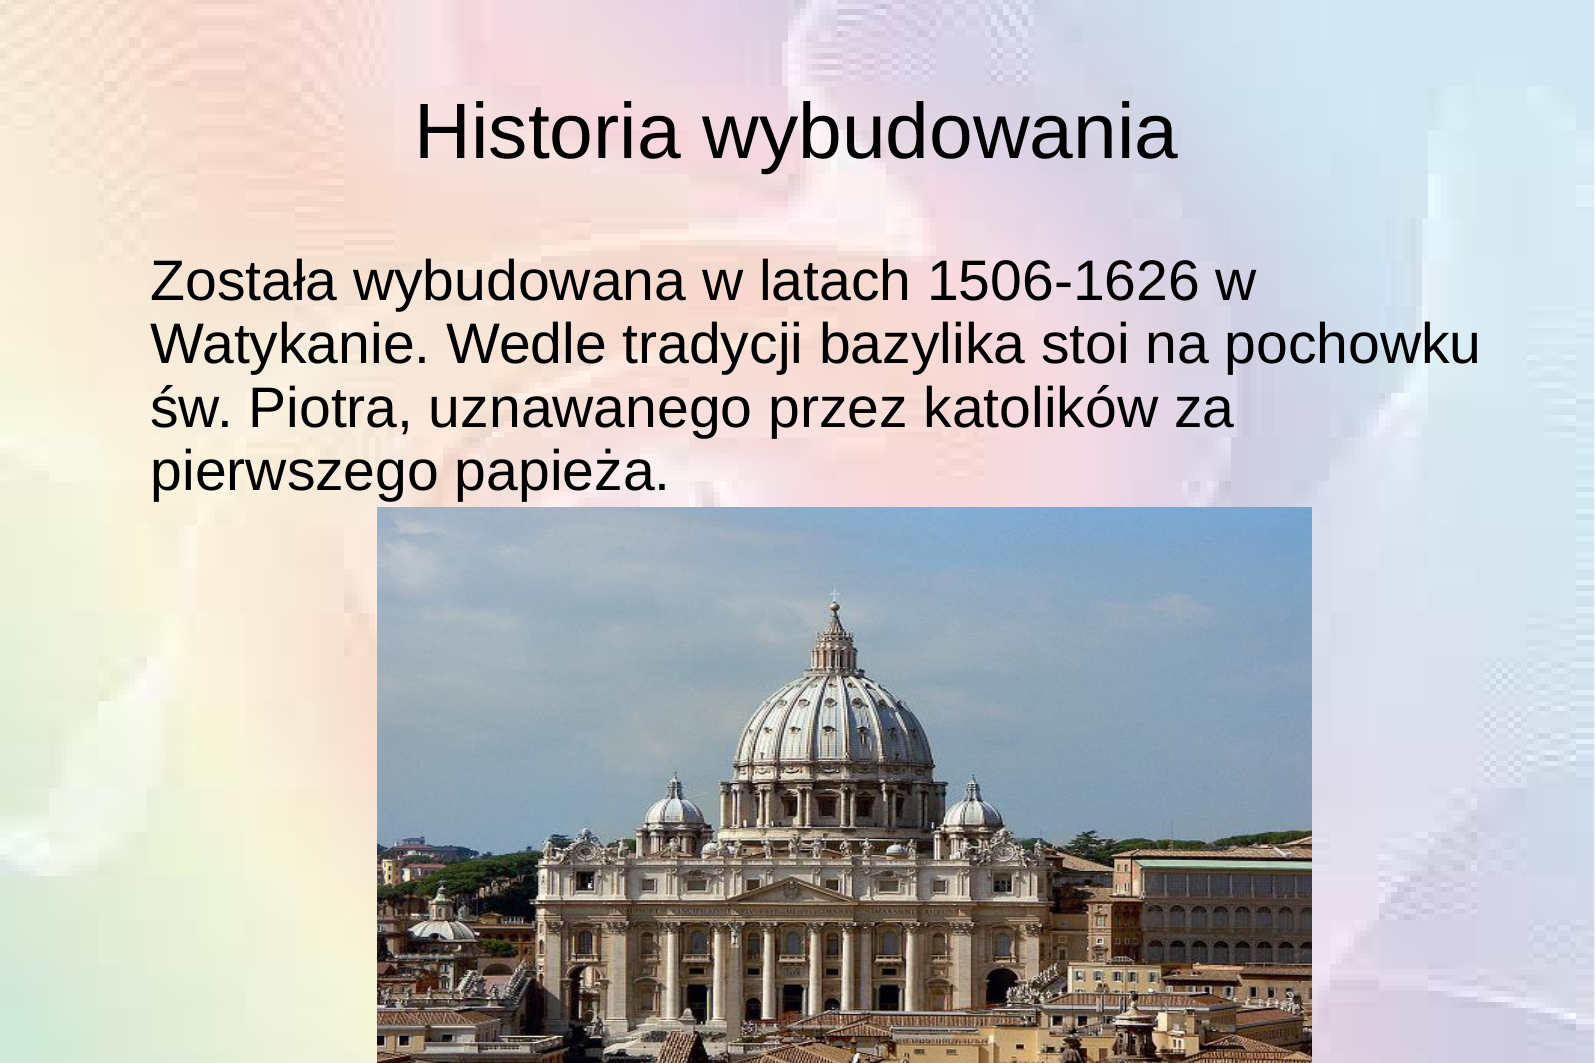

# Historia wybudowania
Została wybudowana w latach 1506-1626 w Watykanie. Wedle tradycji bazylika stoi na pochowku św. Piotra, uznawanego przez katolików za pierwszego papieża.